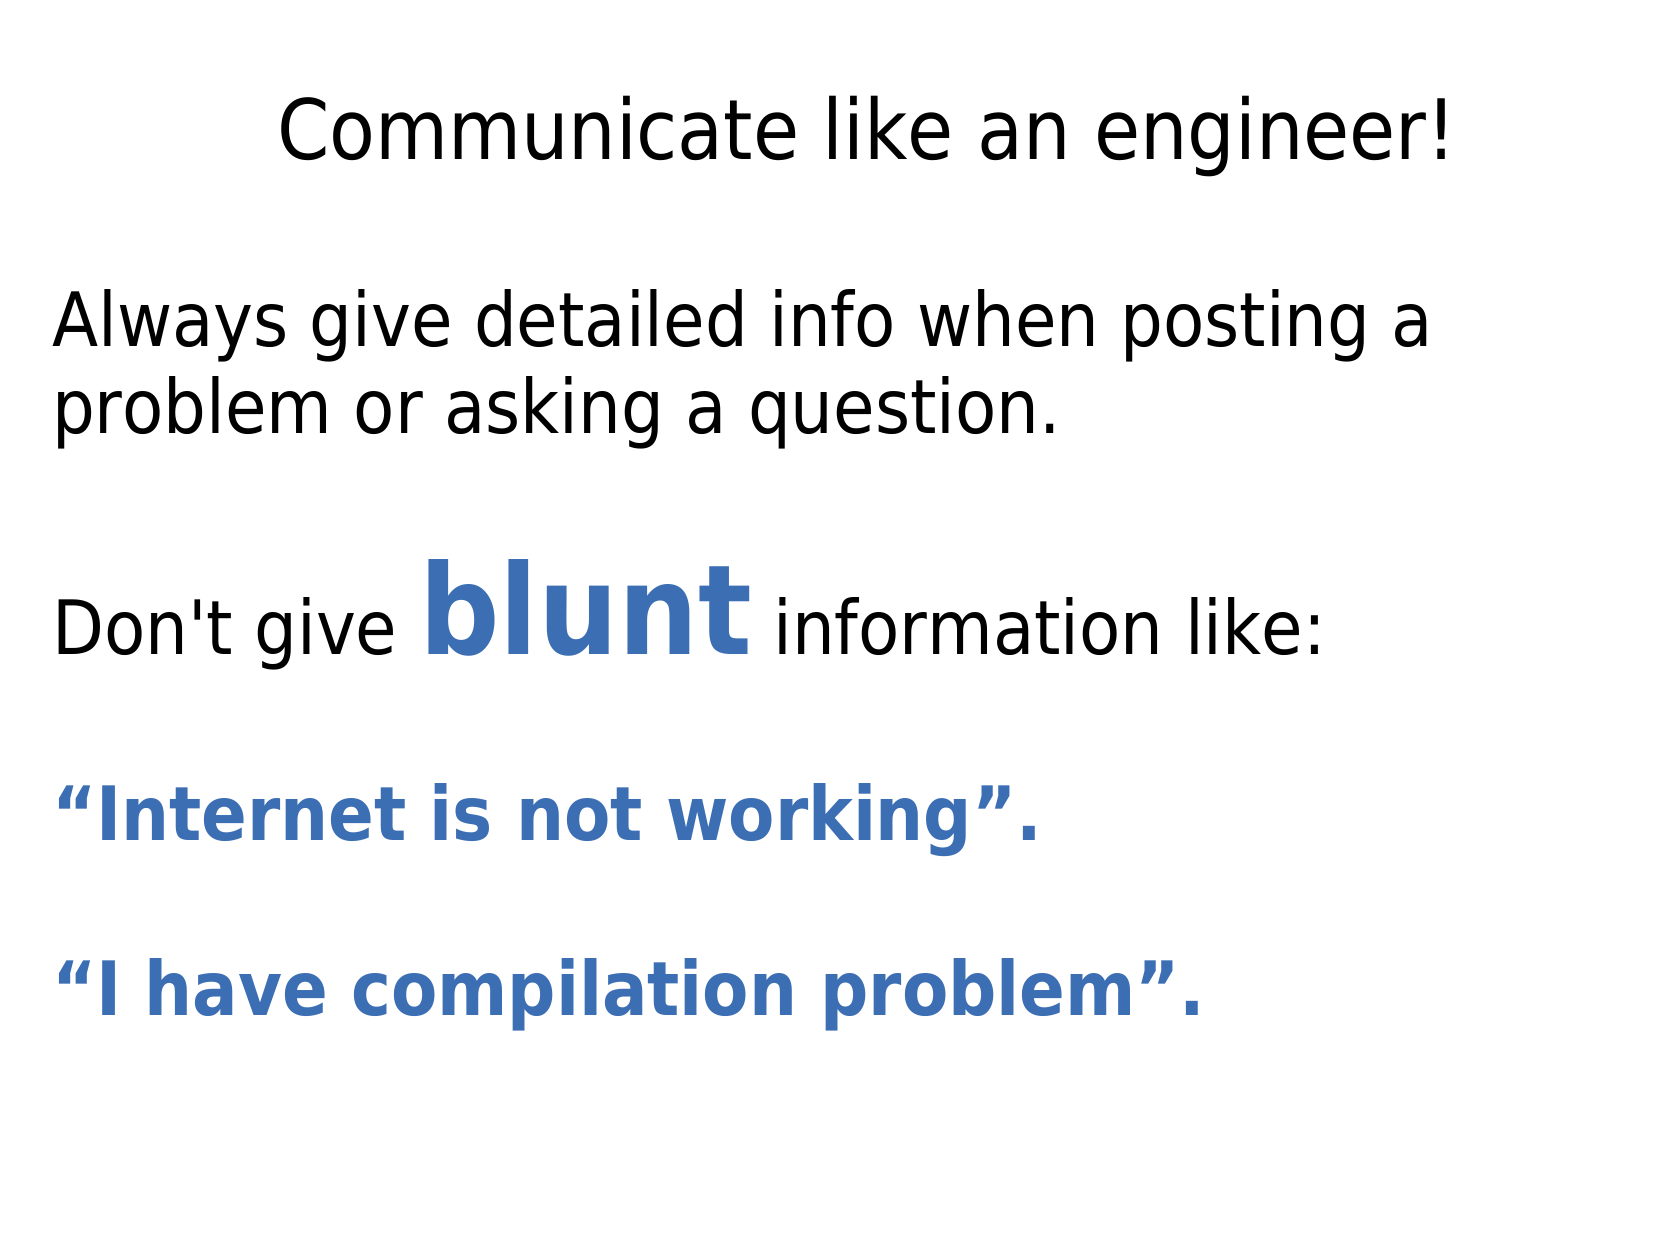

Communicate like an engineer!
Always give detailed info when posting a problem or asking a question.
Don't give blunt information like:
“Internet is not working”.
“I have compilation problem”.